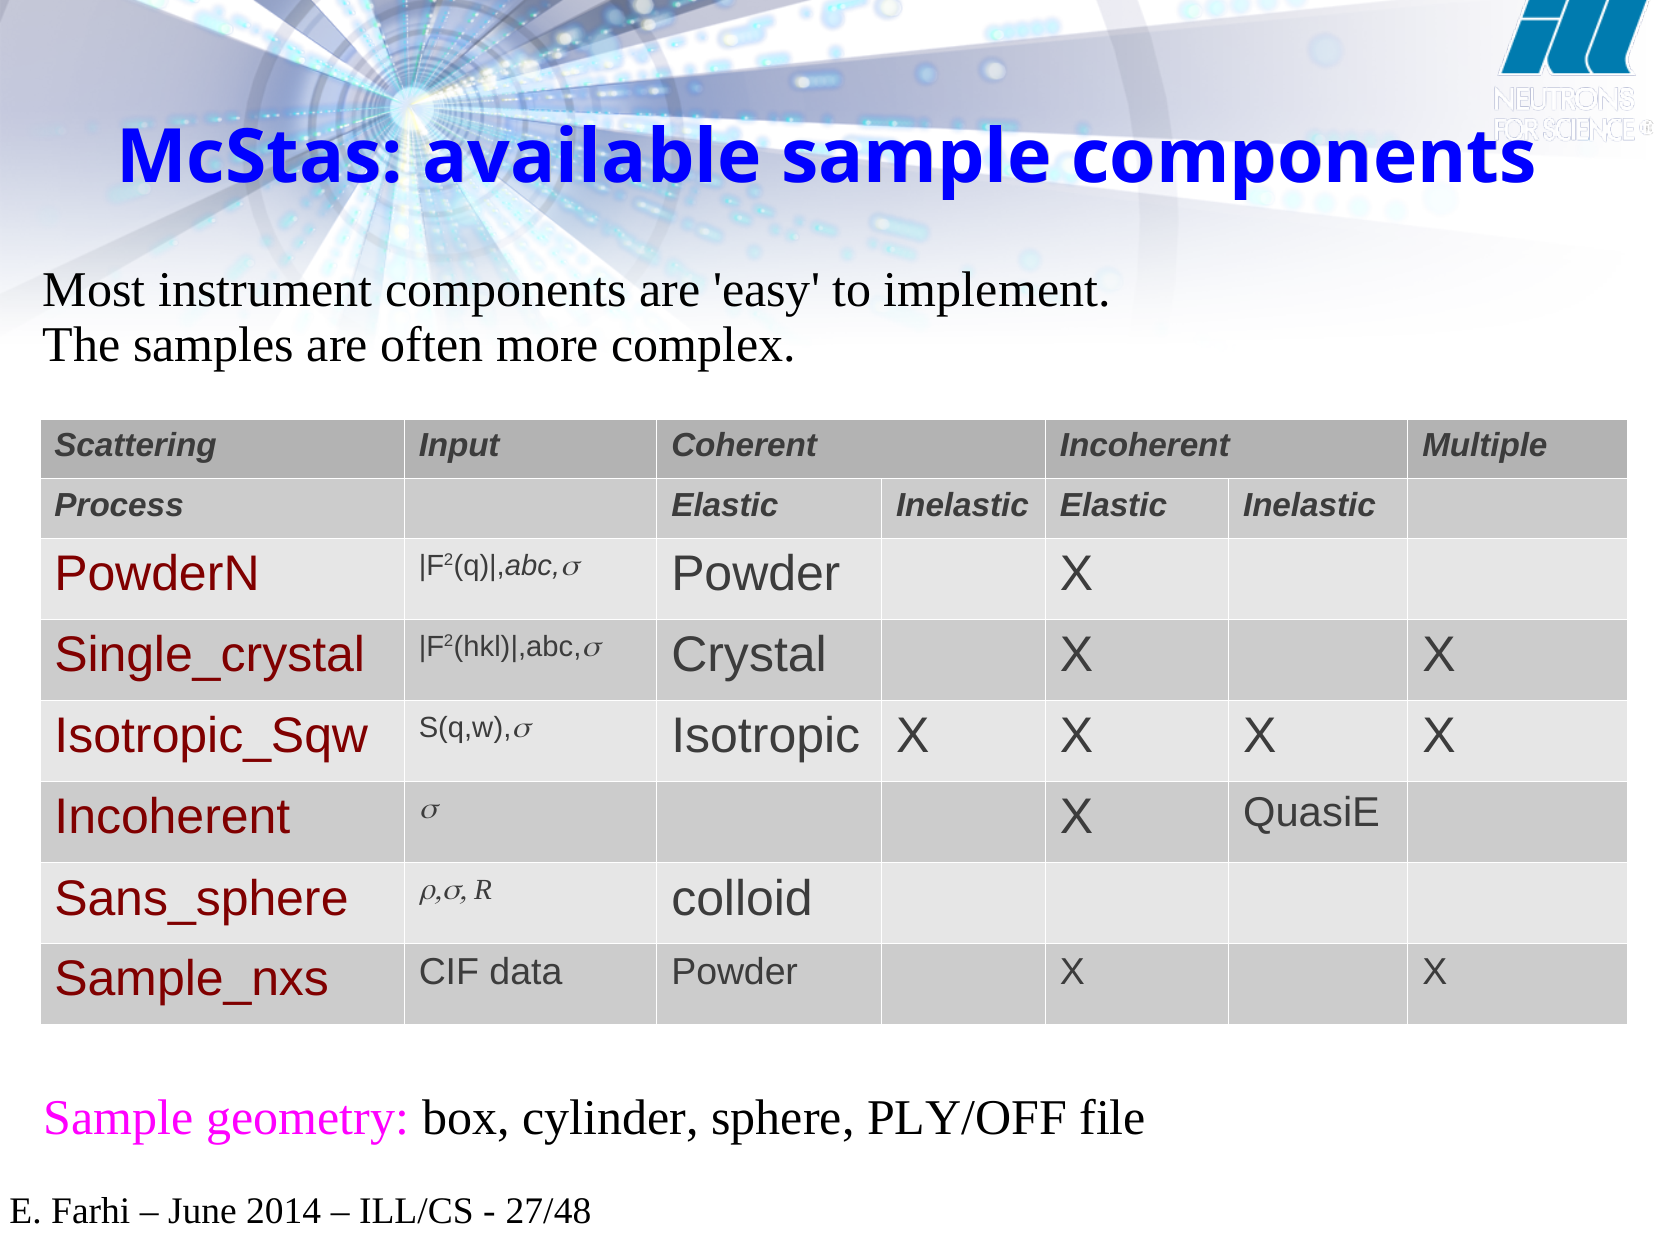

# McStas: available sample components
Most instrument components are 'easy' to implement.
The samples are often more complex.
Sample geometry: box, cylinder, sphere, PLY/OFF file